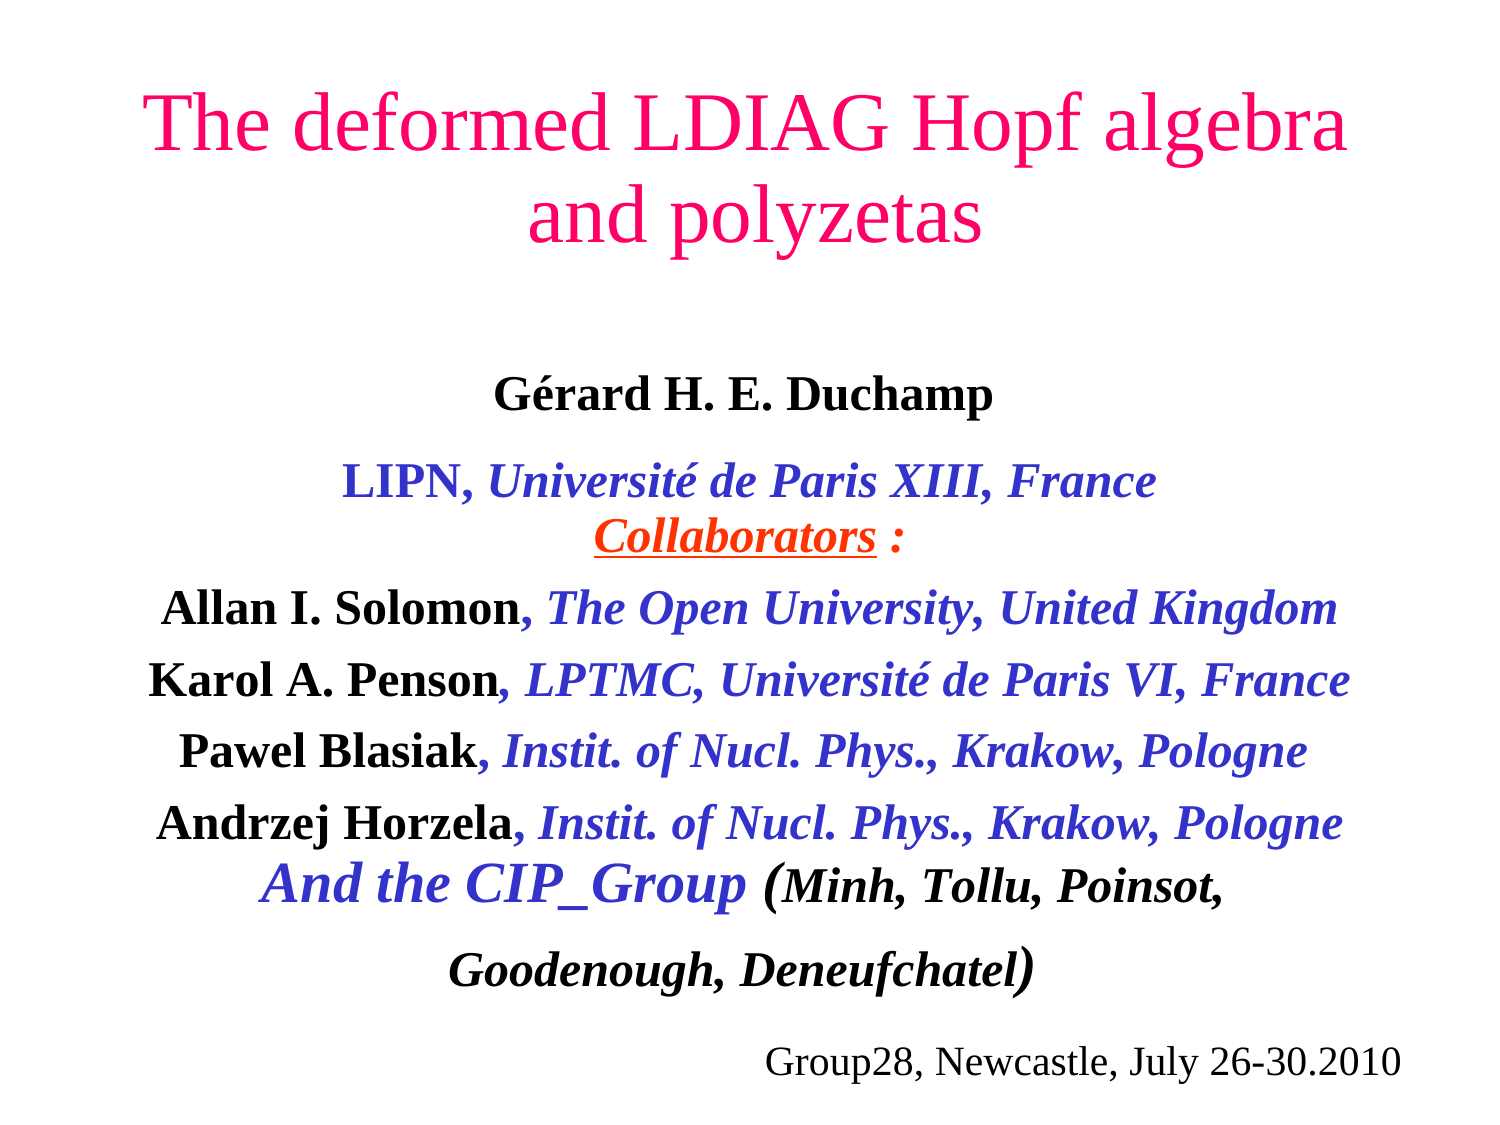

# The deformed LDIAG Hopf algebra and polyzetas
Gérard H. E. Duchamp
LIPN, Université de Paris XIII, France
Collaborators :
Allan I. Solomon, The Open University, United Kingdom
Karol A. Penson, LPTMC, Université de Paris VI, France
Pawel Blasiak, Instit. of Nucl. Phys., Krakow, Pologne
Andrzej Horzela, Instit. of Nucl. Phys., Krakow, Pologne
And the CIP_Group (Minh, Tollu, Poinsot,
Goodenough, Deneufchatel)
Group28, Newcastle, July 26-30.2010